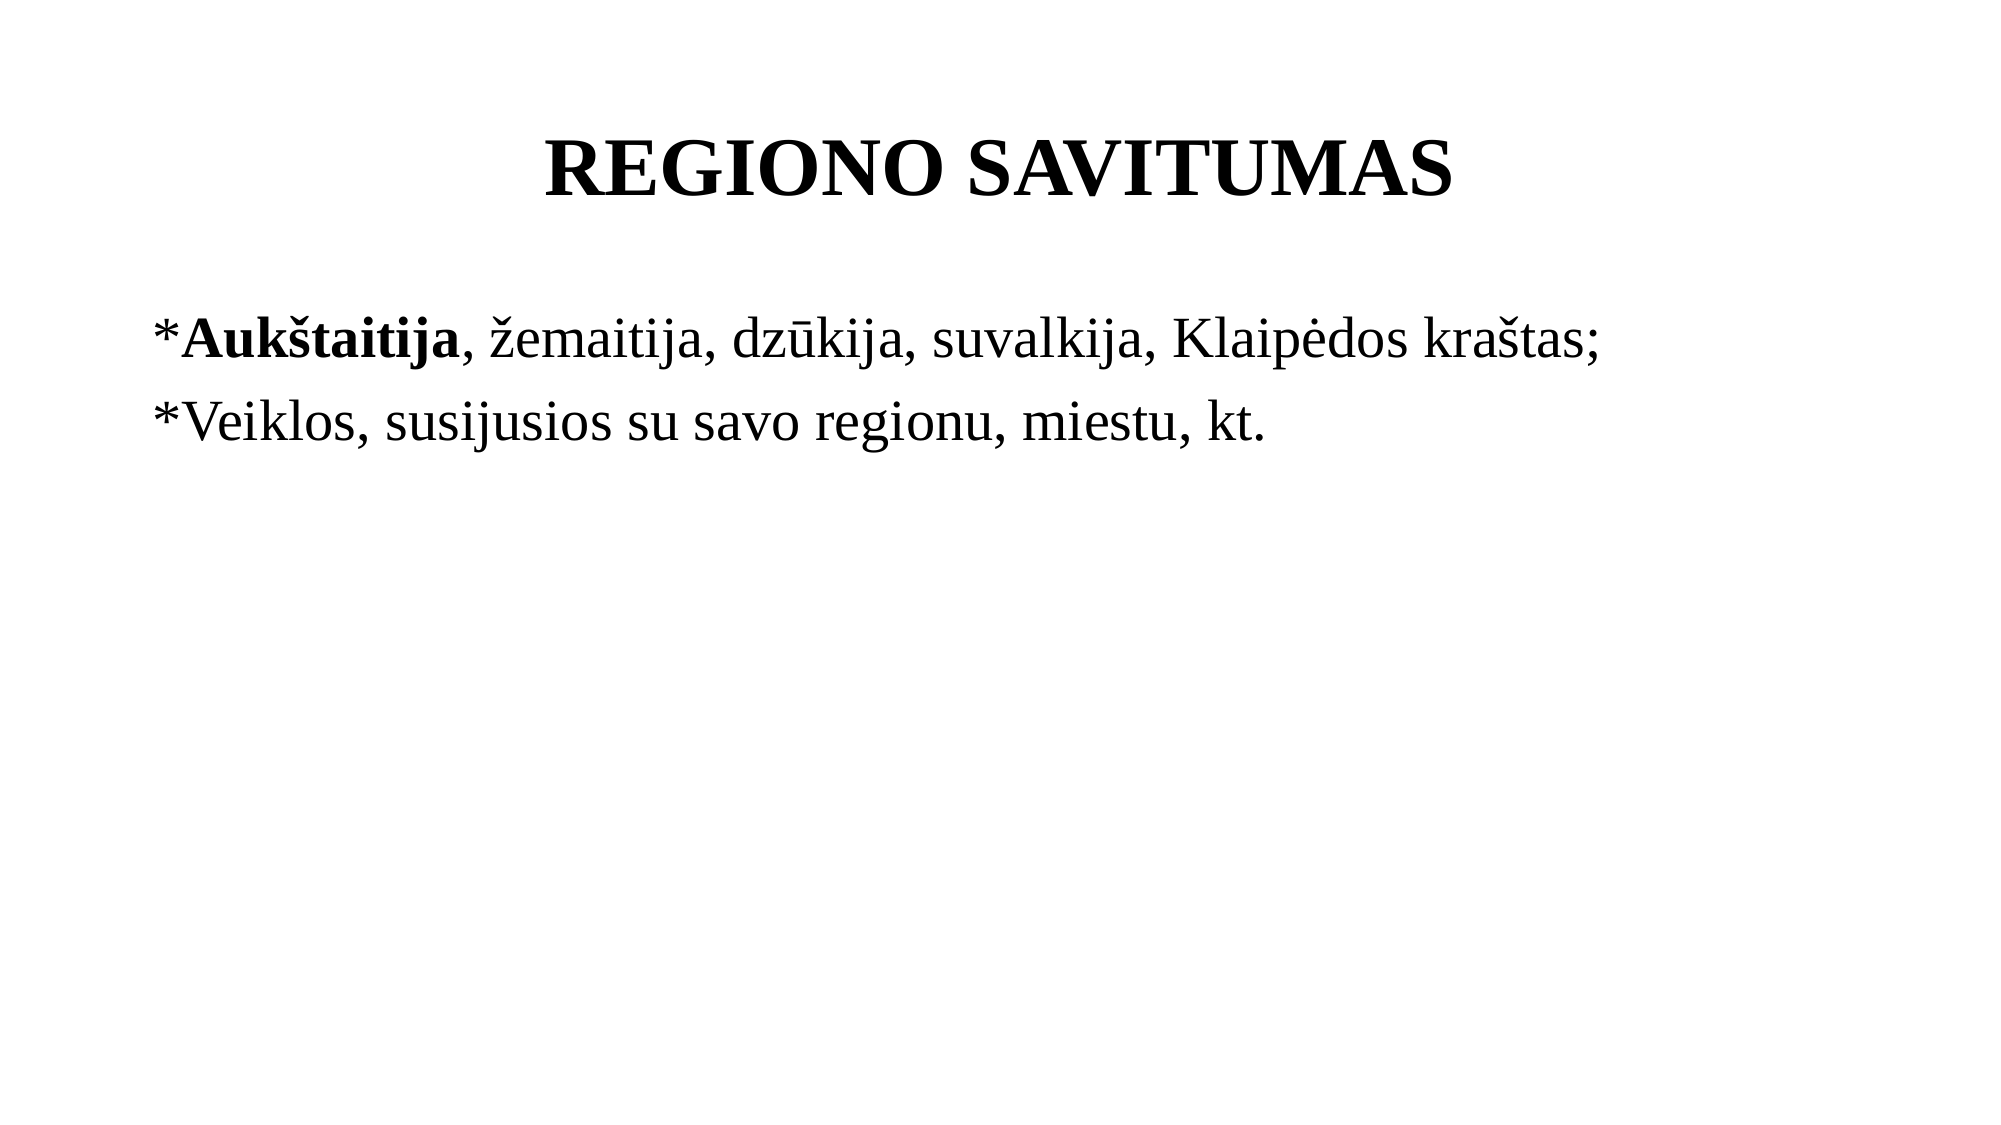

# REGIONO SAVITUMAS
*Aukštaitija, žemaitija, dzūkija, suvalkija, Klaipėdos kraštas;
*Veiklos, susijusios su savo regionu, miestu, kt.